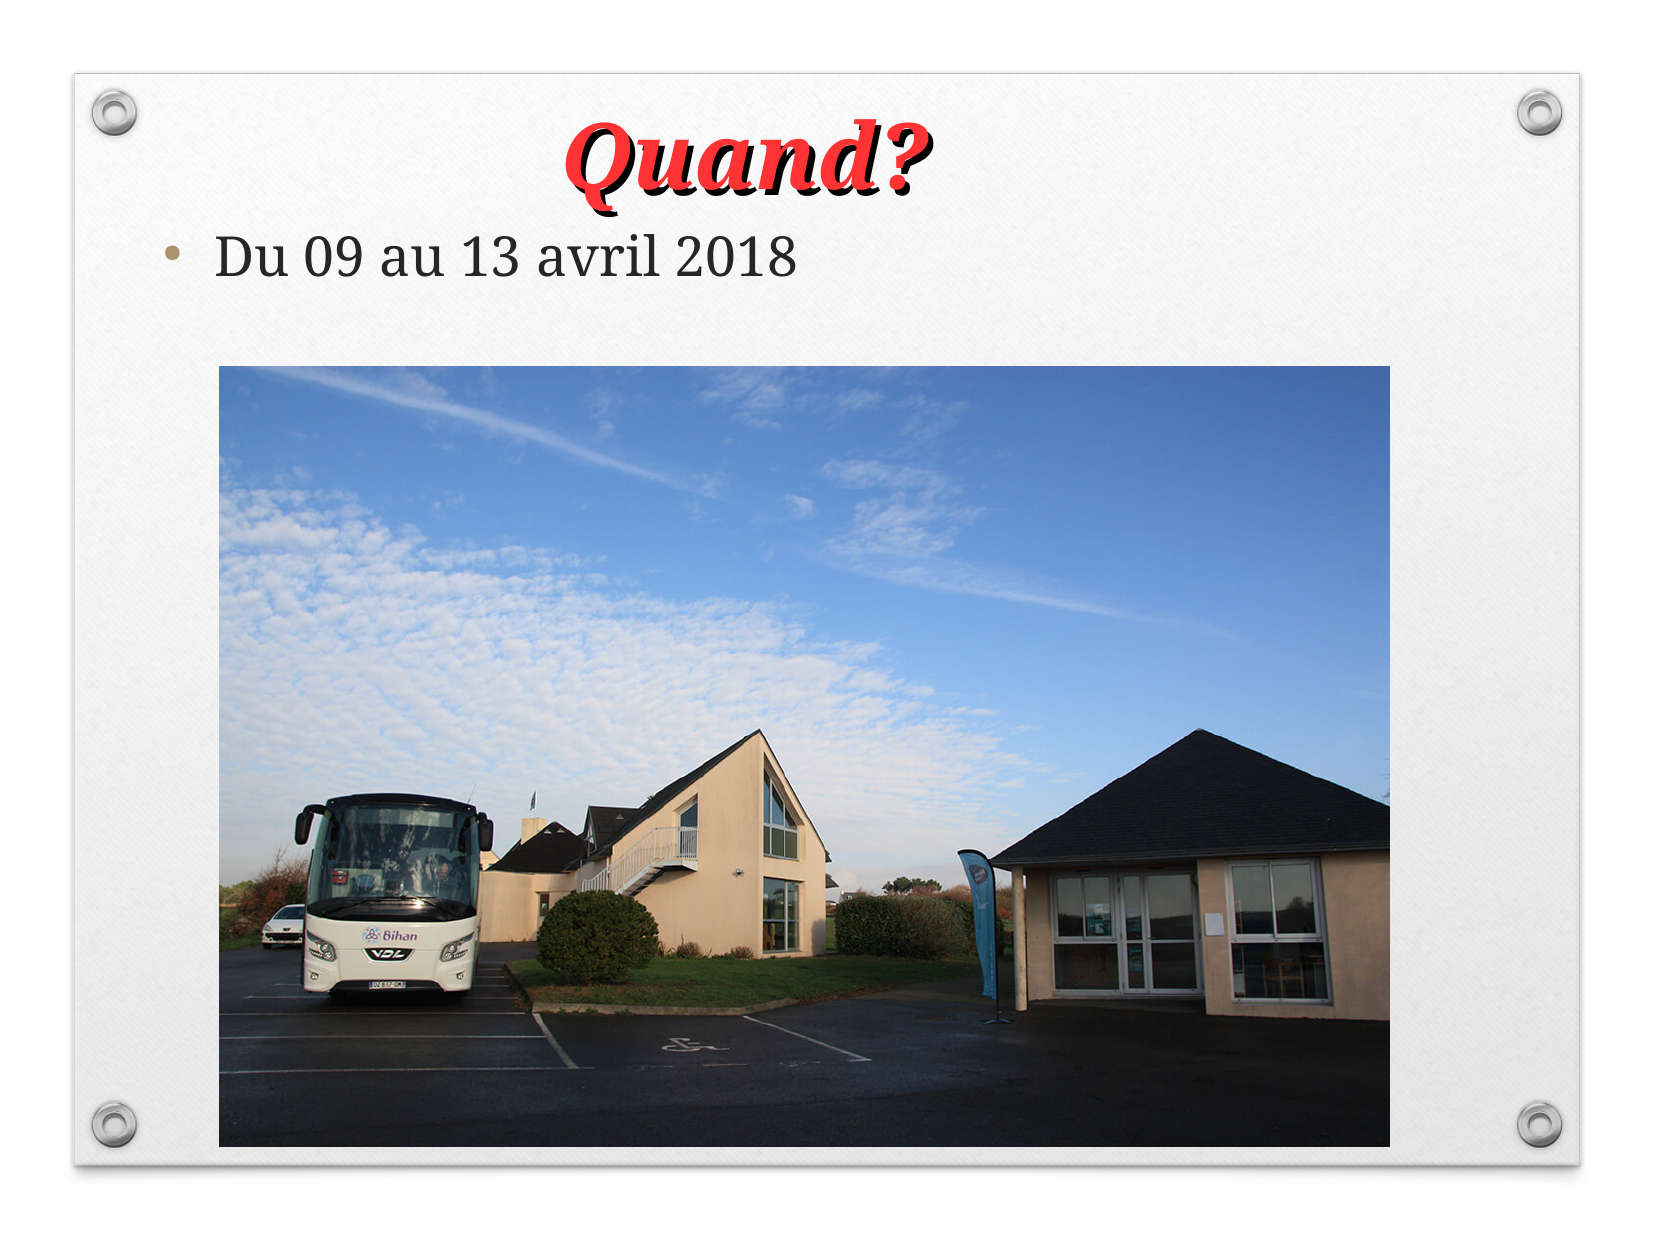

# Quand?
Du 09 au 13 avril 2018